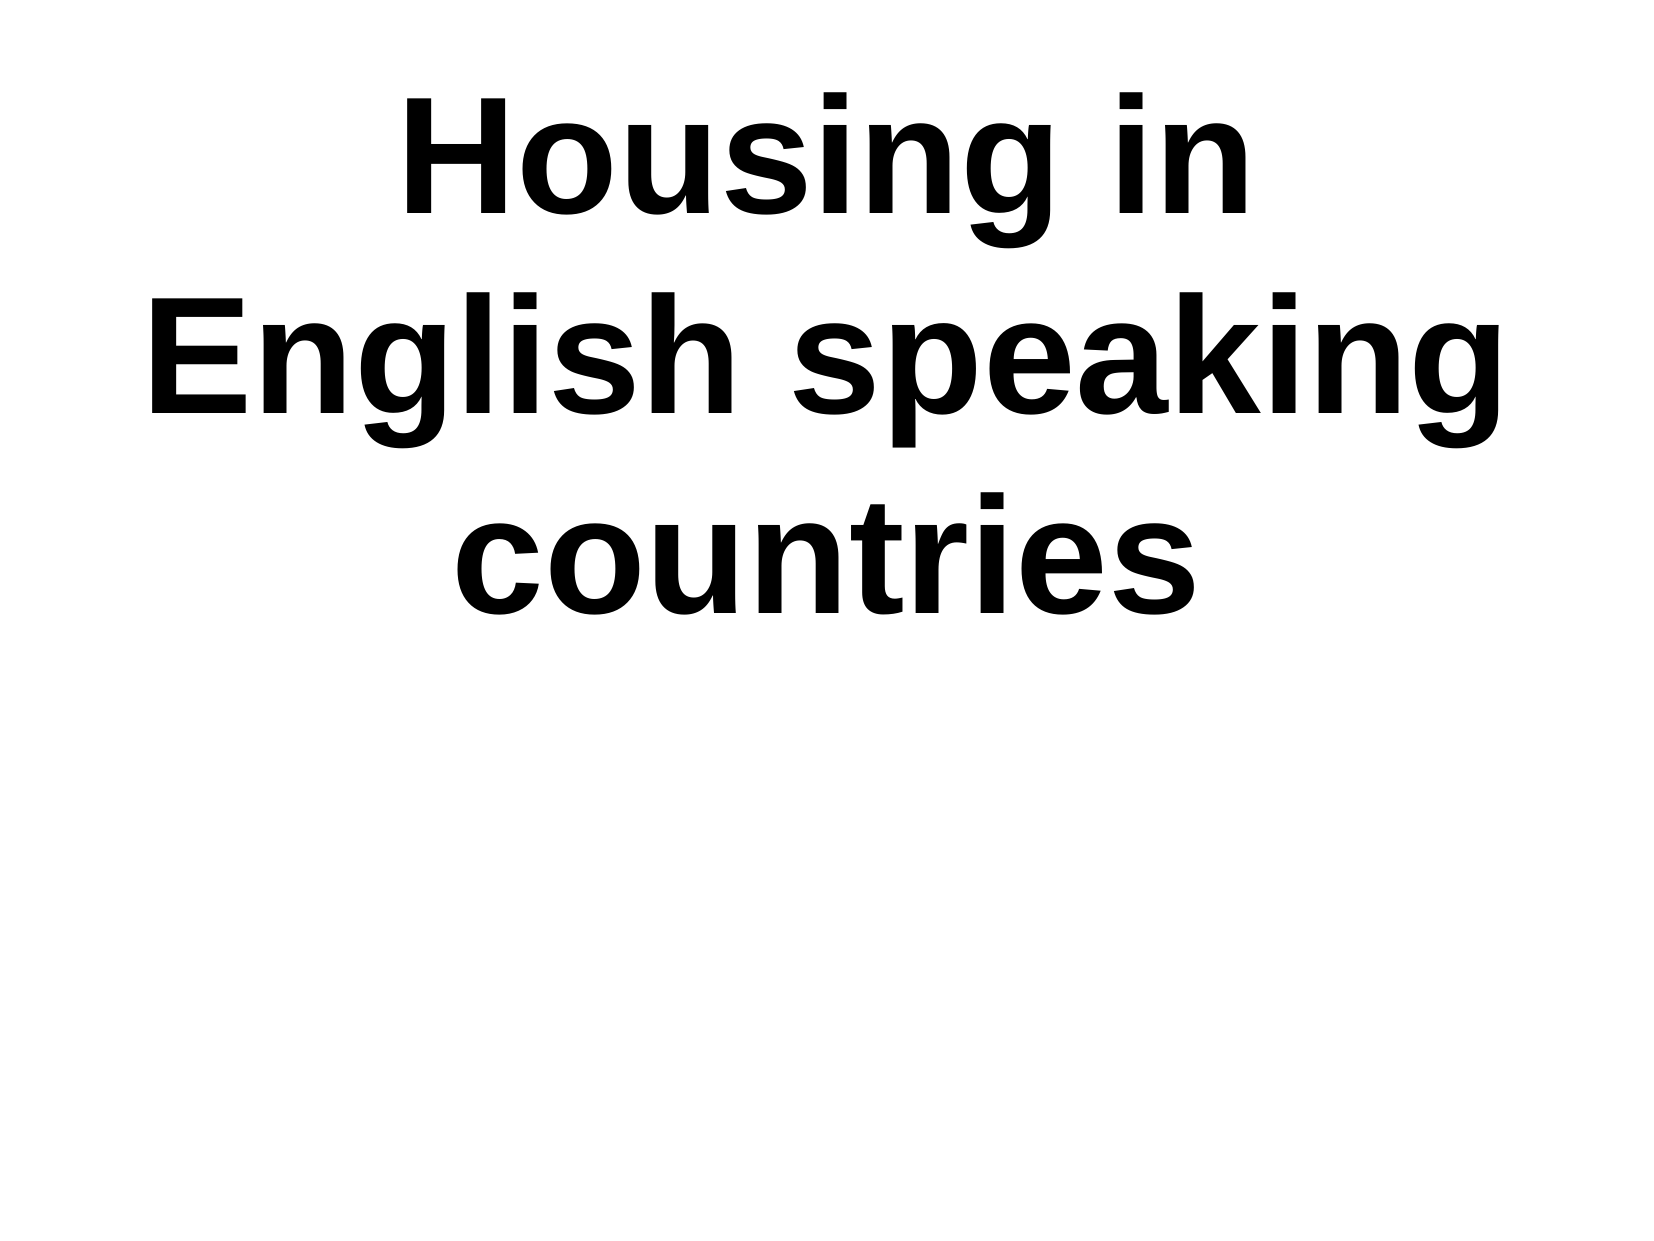

# Housing in English speaking countries
Kateřina Zajíčková
HT4